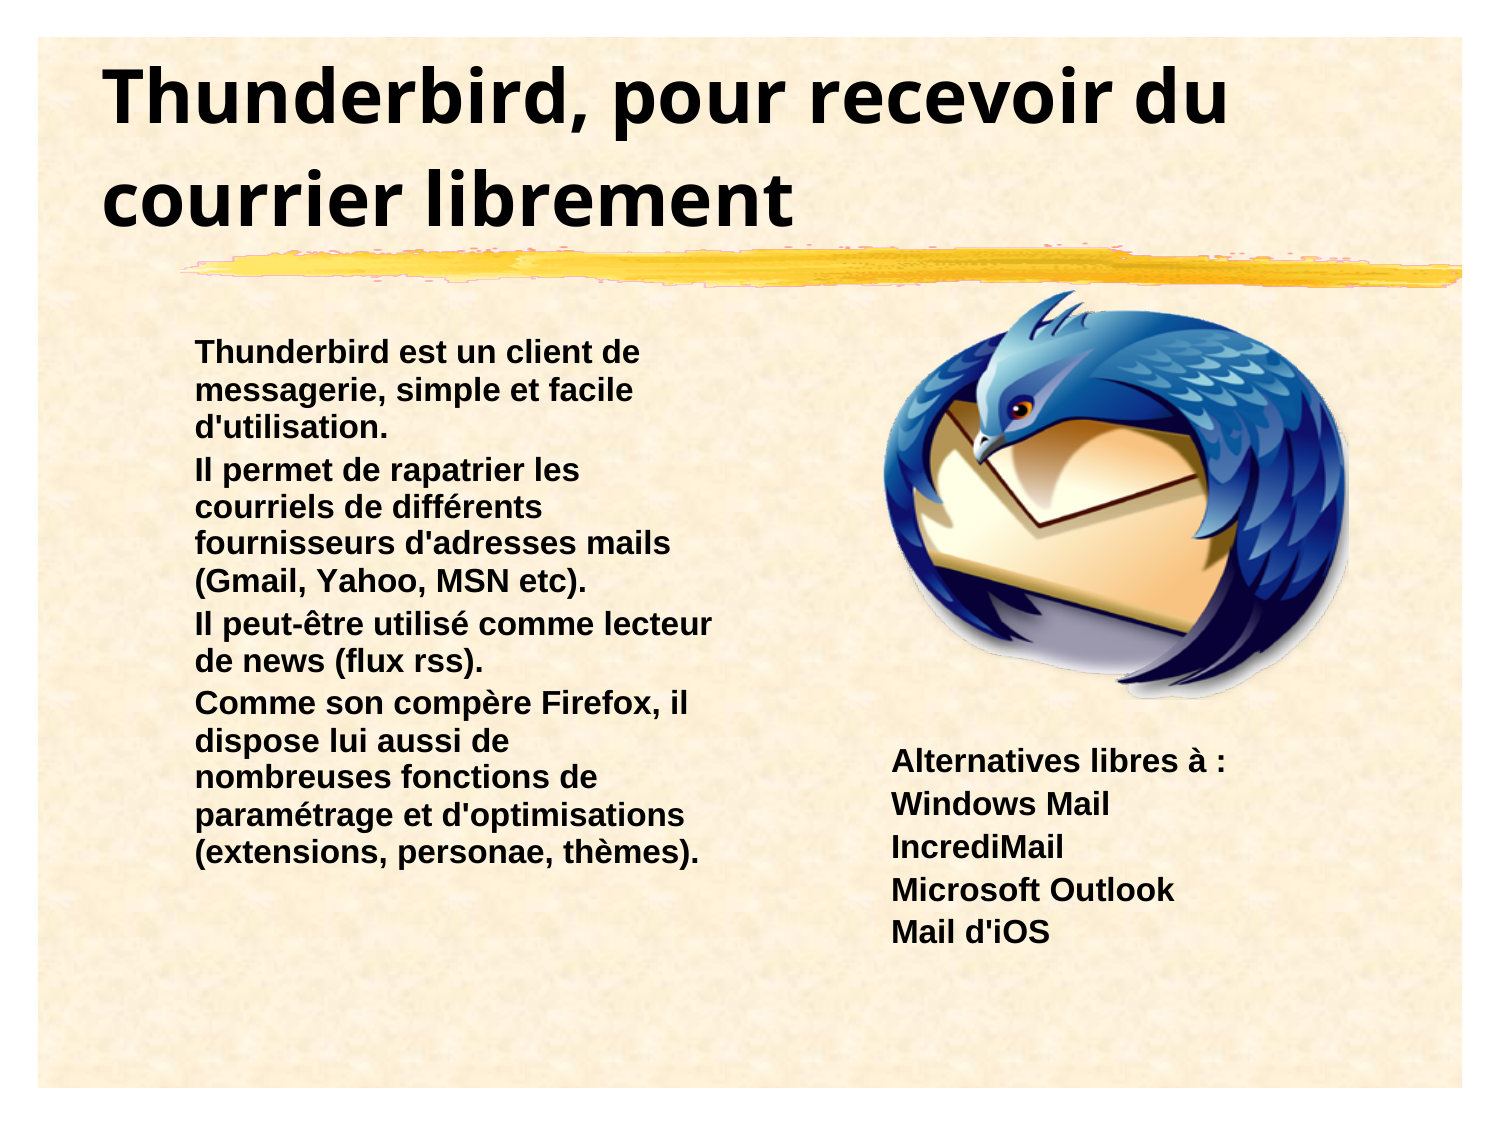

# Thunderbird, pour recevoir du courrier librement
Thunderbird est un client de messagerie, simple et facile d'utilisation.
Il permet de rapatrier les courriels de différents fournisseurs d'adresses mails (Gmail, Yahoo, MSN etc).
Il peut-être utilisé comme lecteur de news (flux rss).
Comme son compère Firefox, il dispose lui aussi de nombreuses fonctions de paramétrage et d'optimisations (extensions, personae, thèmes).
Alternatives libres à :
Windows Mail
IncrediMail
Microsoft Outlook
Mail d'iOS